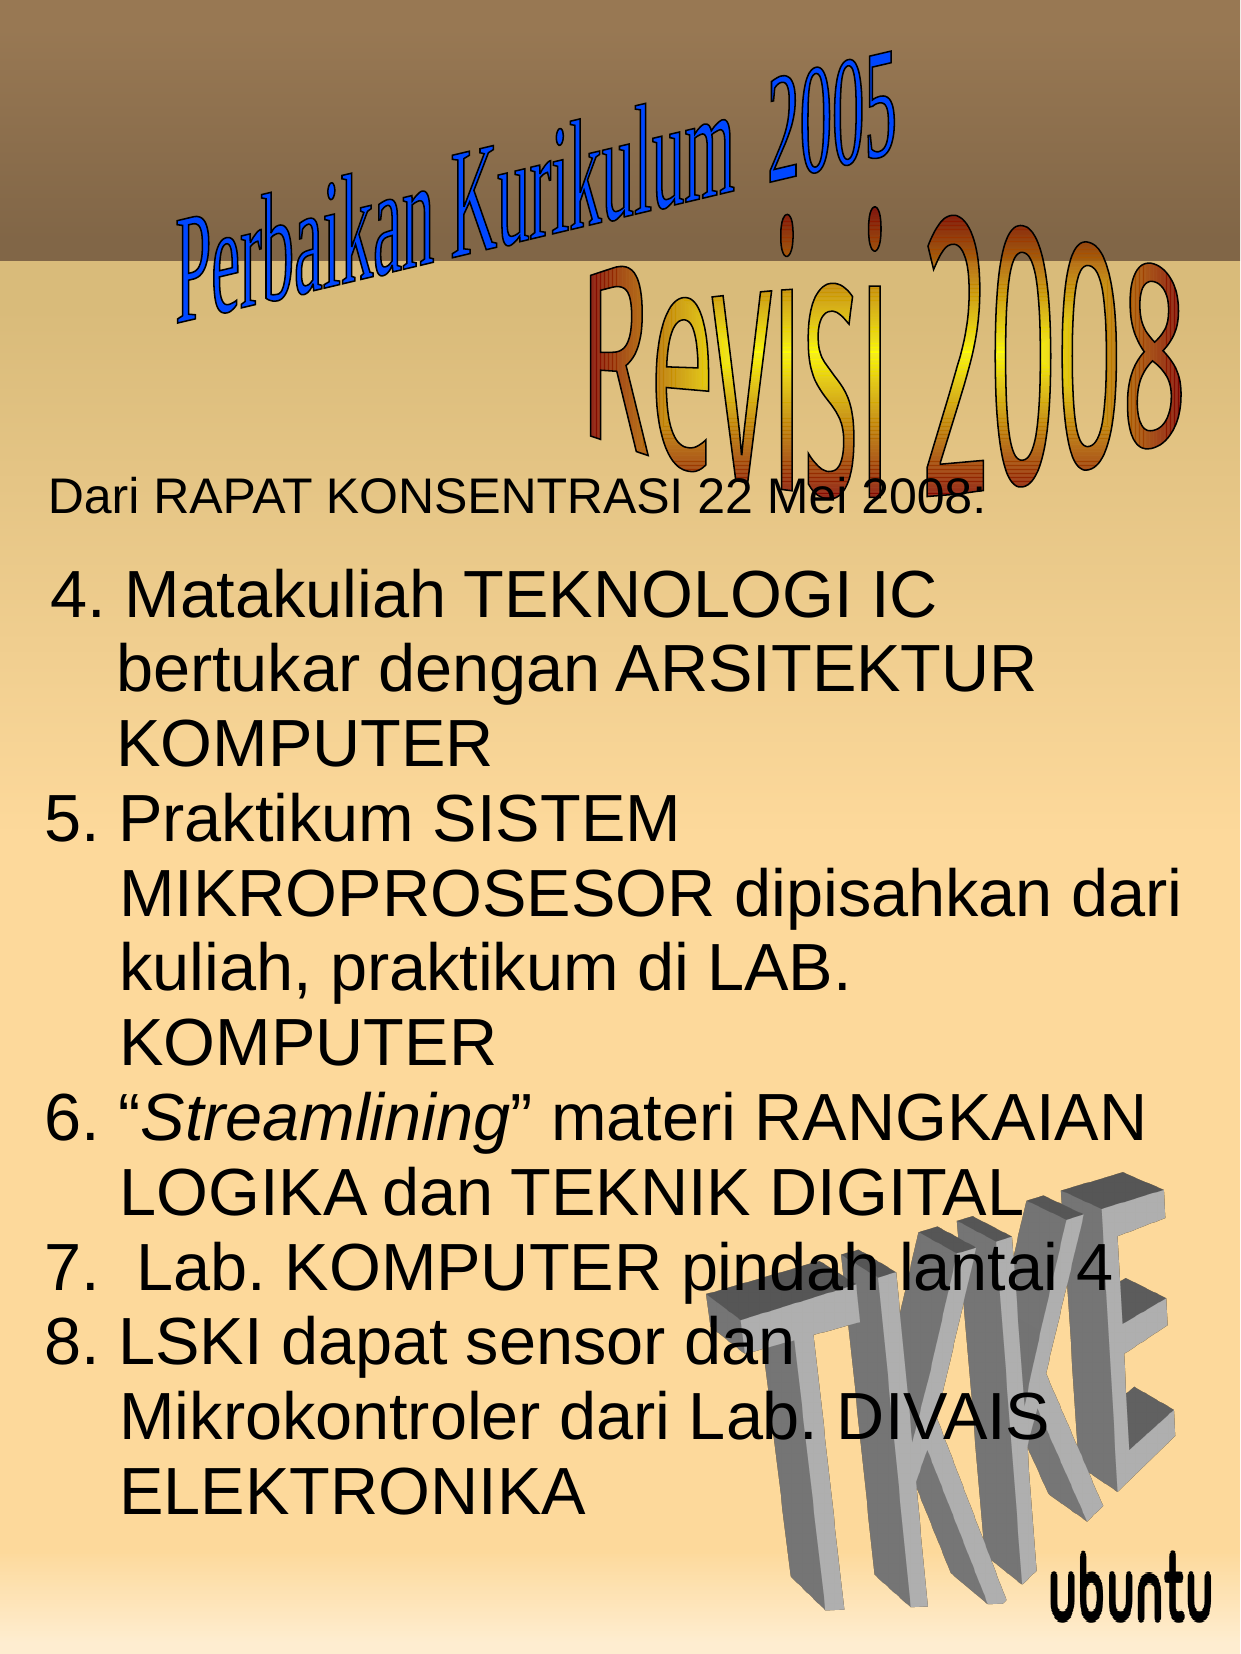

Perbaikan Kurikulum 2005
Revisi 2008
Dari RAPAT KONSENTRASI 22 Mei 2008:
4. Matakuliah TEKNOLOGI IC bertukar dengan ARSITEKTUR KOMPUTER
5. Praktikum SISTEM MIKROPROSESOR dipisahkan dari kuliah, praktikum di LAB. KOMPUTER
6. “Streamlining” materi RANGKAIAN LOGIKA dan TEKNIK DIGITAL
7. Lab. KOMPUTER pindah lantai 4
8. LSKI dapat sensor dan Mikrokontroler dari Lab. DIVAIS ELEKTRONIKA
TKKE